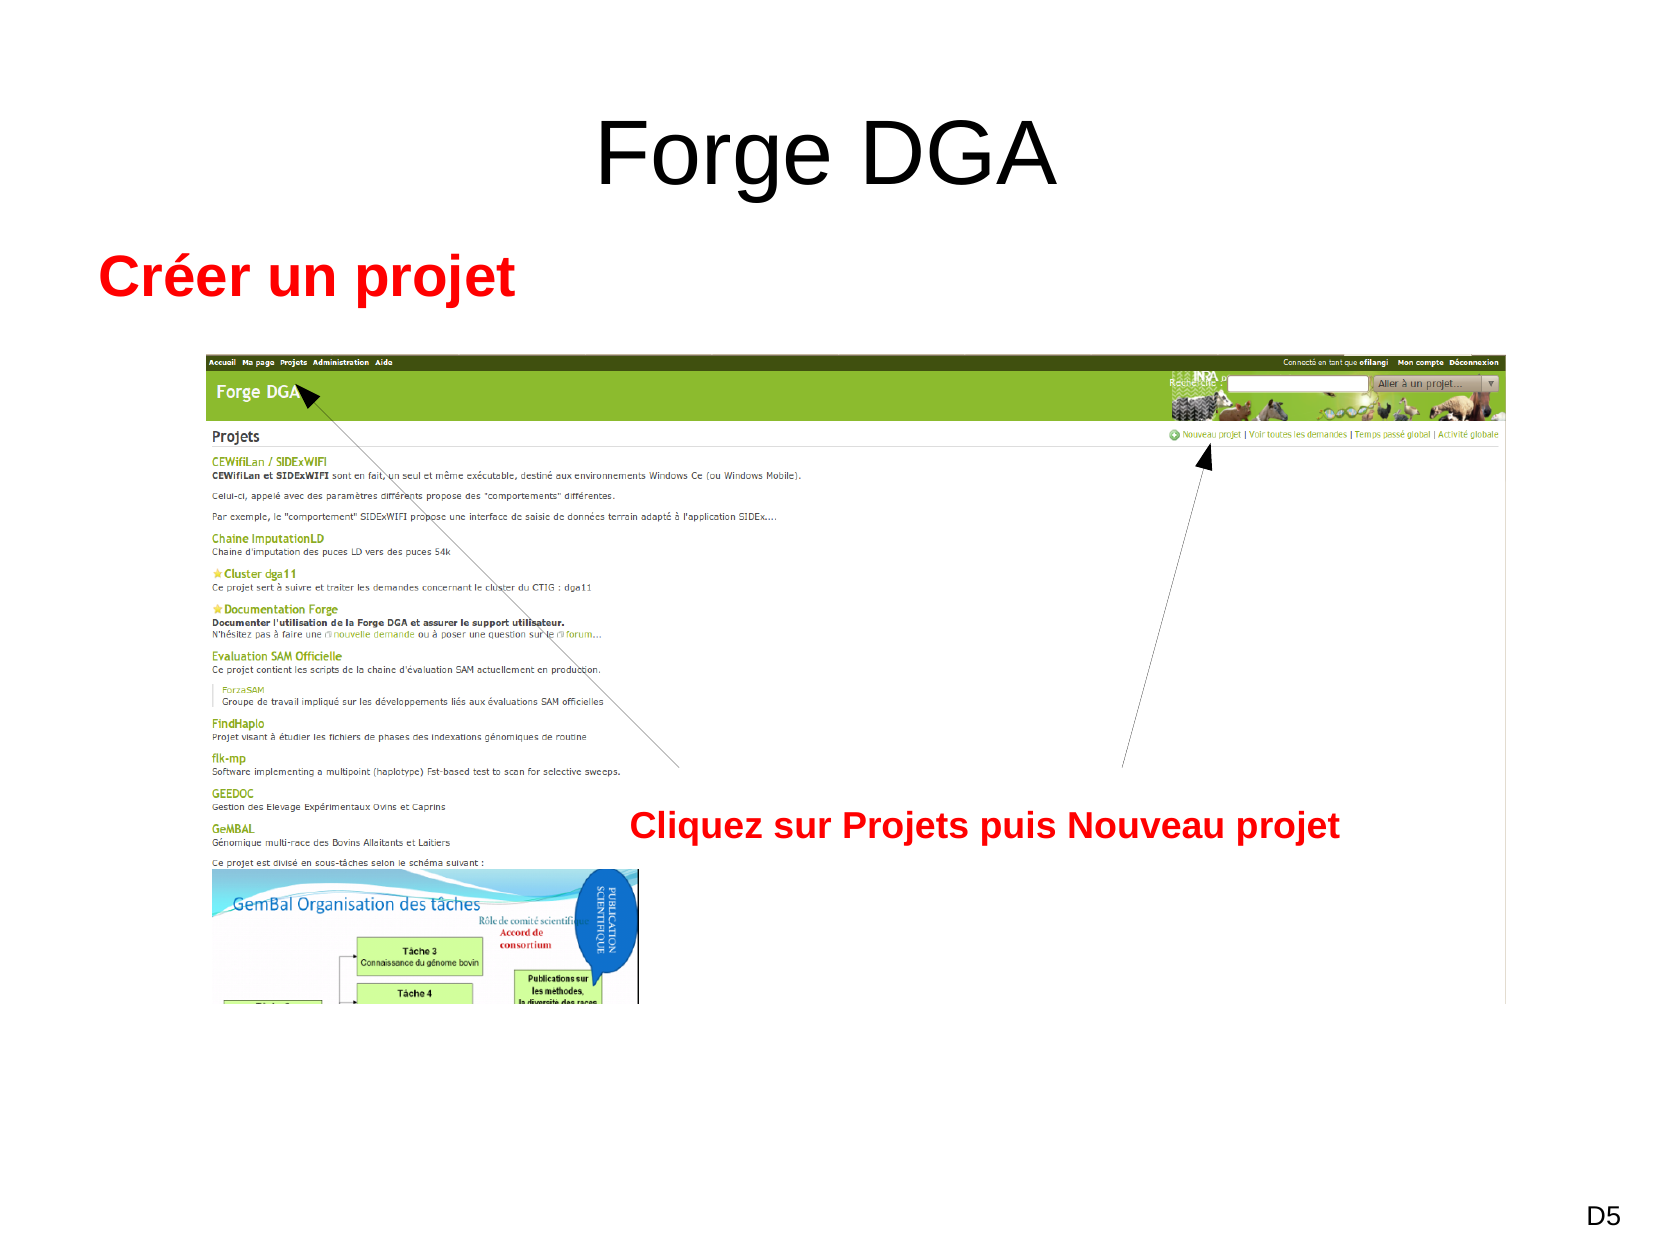

# Forge DGA
Créer un projet
Cliquez sur Projets puis Nouveau projet
D